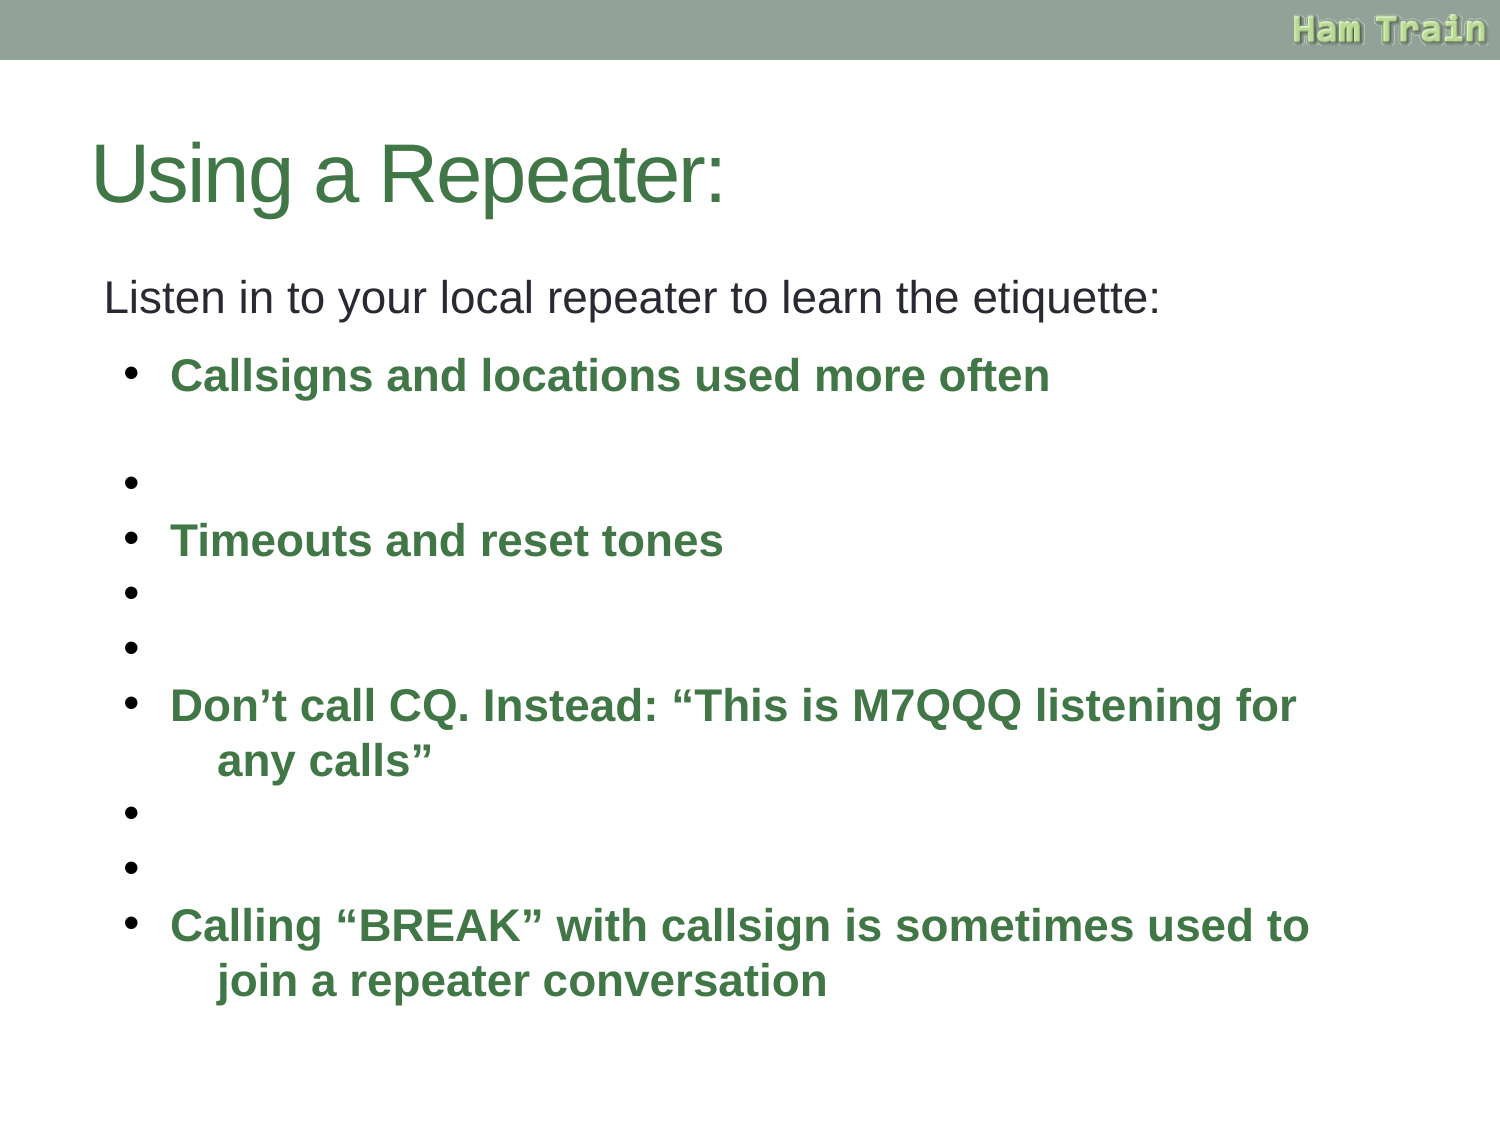

# Using a Repeater:
Listen in to your local repeater to learn the etiquette:
Callsigns and locations used more often
Timeouts and reset tones
Don’t call CQ. Instead: “This is M7QQQ listening for any calls”
Calling “BREAK” with callsign is sometimes used to join a repeater conversation